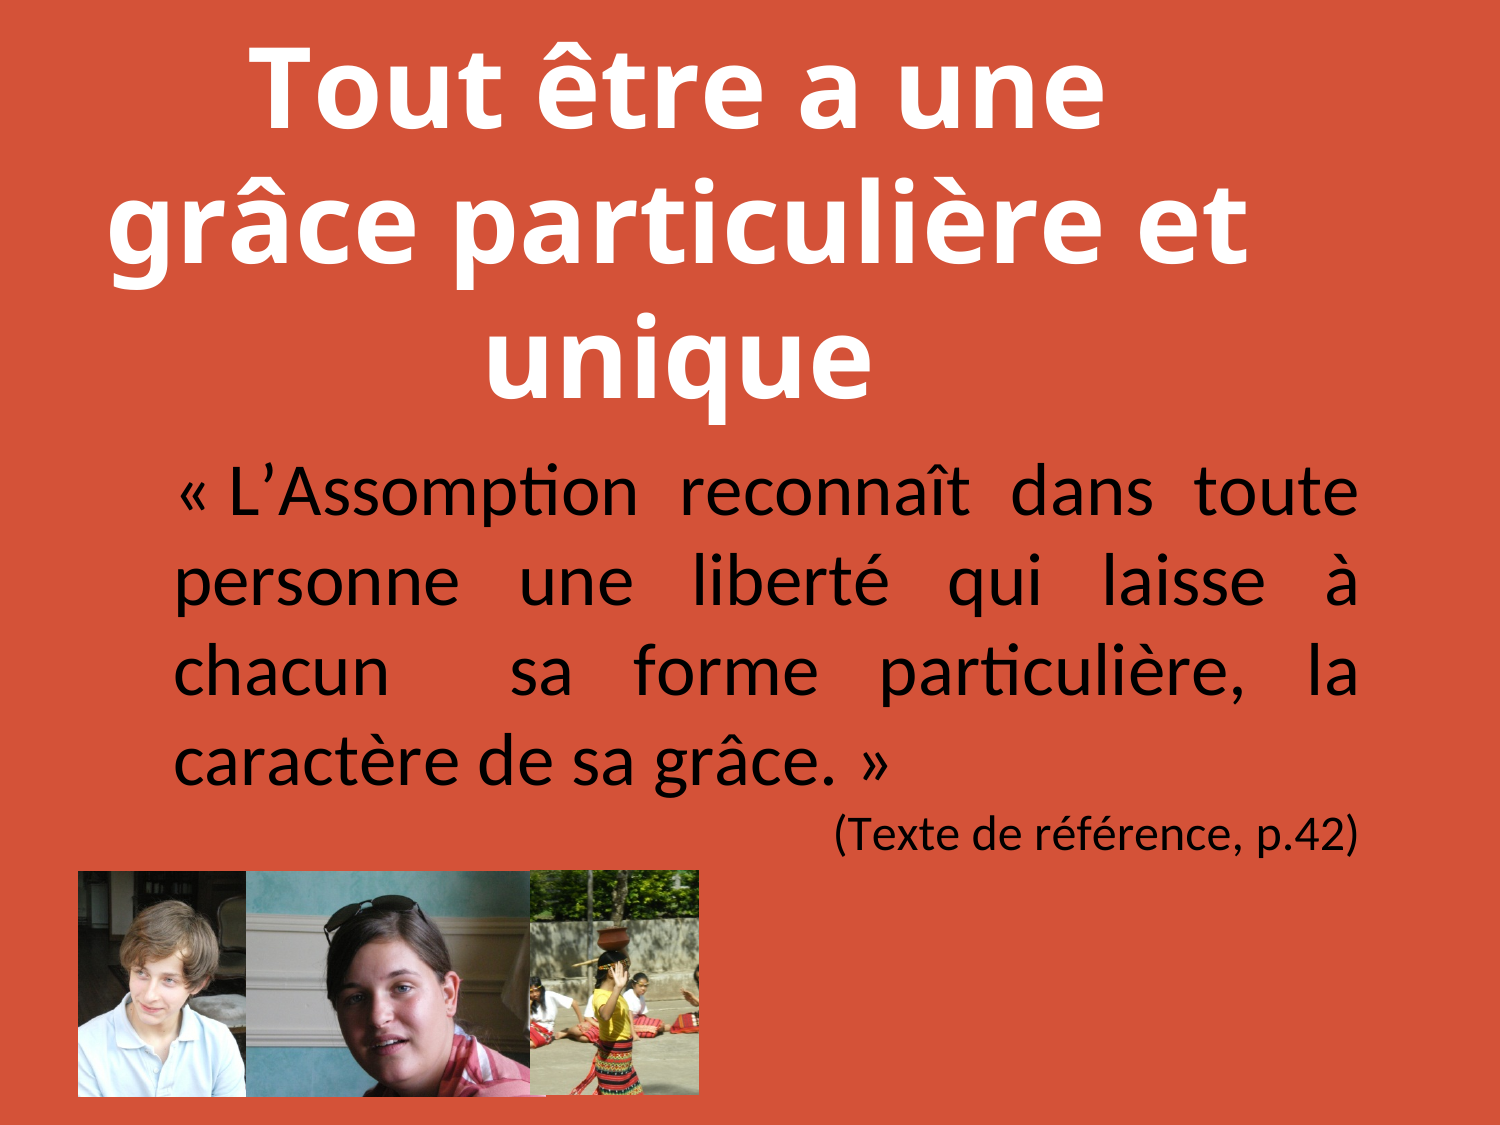

Tout être a une grâce particulière et unique
« L’Assomption reconnaît dans toute personne une liberté qui laisse à chacun sa forme particulière, la caractère de sa grâce. »
(Texte de référence, p.42)